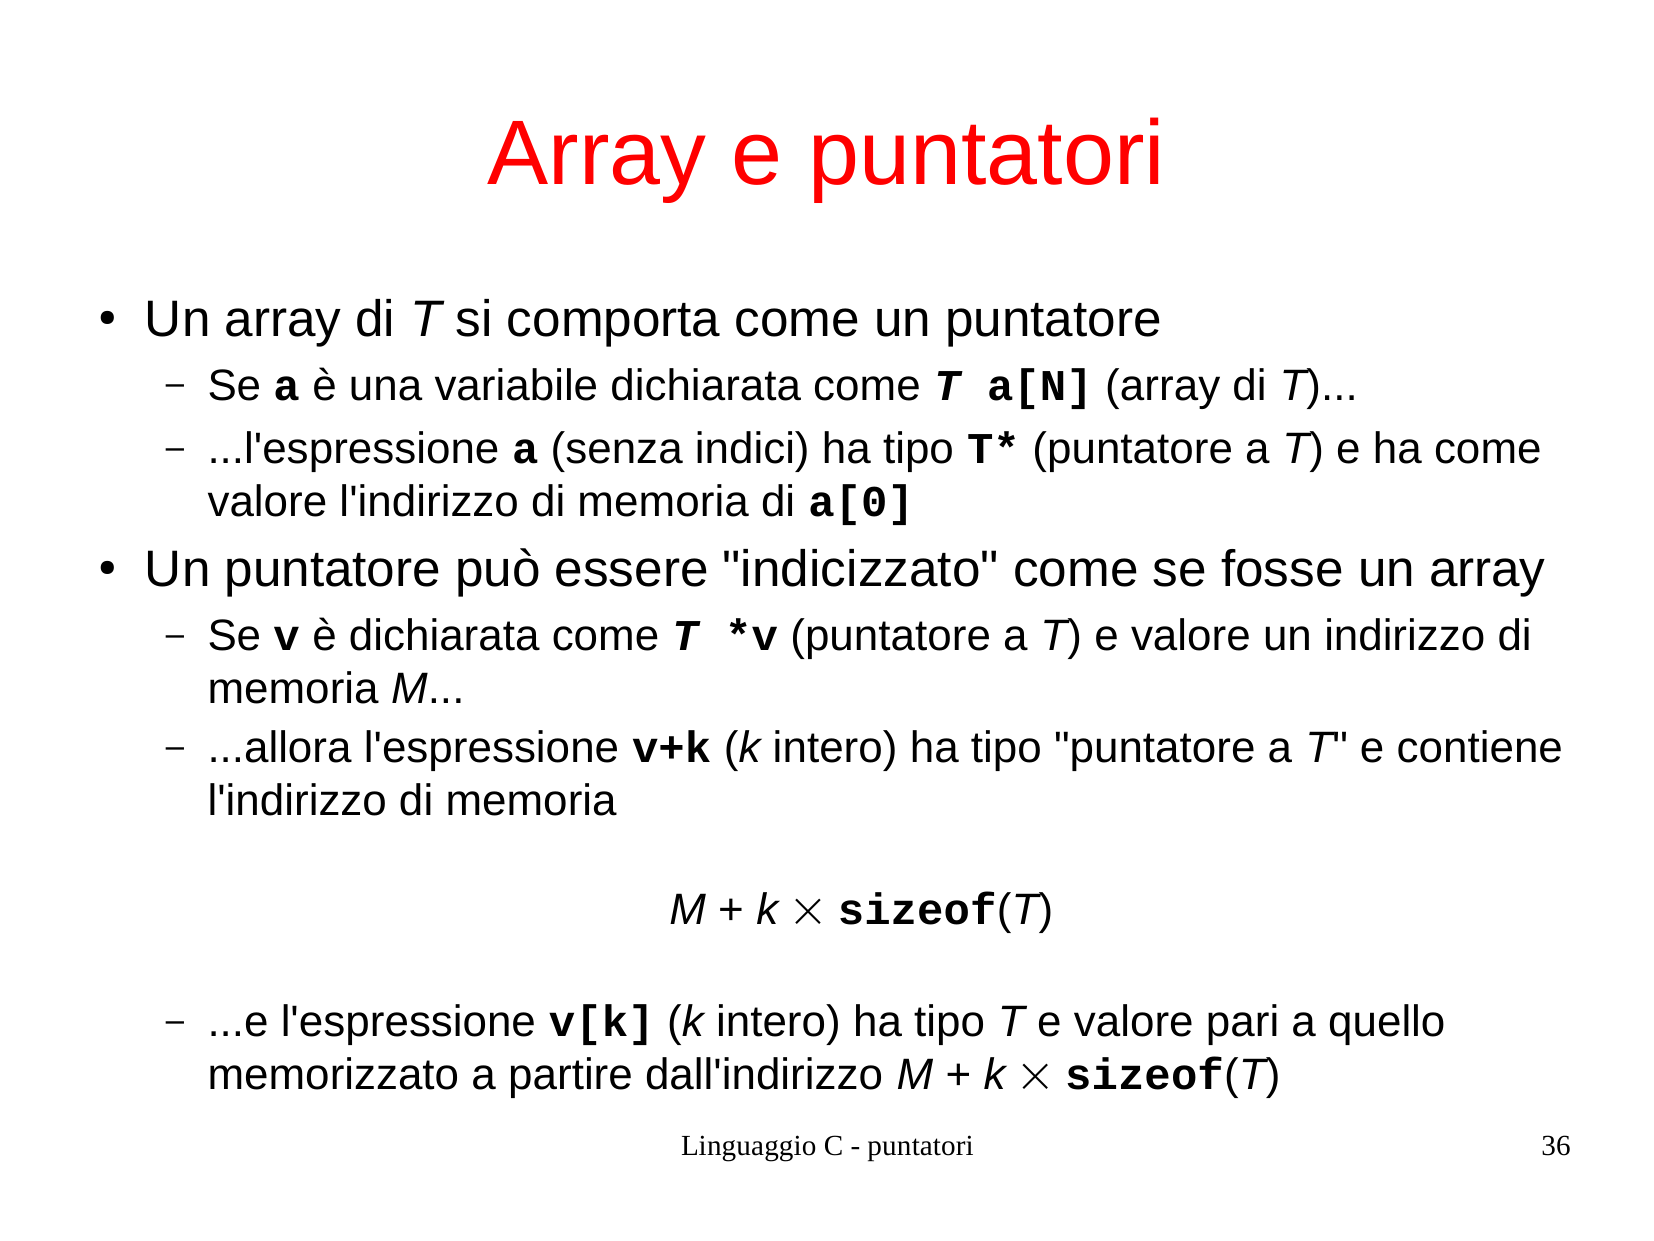

# Array e puntatori
Un array di T si comporta come un puntatore
Se a è una variabile dichiarata come T a[N] (array di T)...
...l'espressione a (senza indici) ha tipo T* (puntatore a T) e ha come valore l'indirizzo di memoria di a[0]
Un puntatore può essere "indicizzato" come se fosse un array
Se v è dichiarata come T *v (puntatore a T) e valore un indirizzo di memoria M...
...allora l'espressione v+k (k intero) ha tipo "puntatore a T" e contiene l'indirizzo di memoria
				 	 	 	 	 	 			M + k ´ sizeof(T)
...e l'espressione v[k] (k intero) ha tipo T e valore pari a quello memorizzato a partire dall'indirizzo M + k ´ sizeof(T)
Linguaggio C - puntatori
36